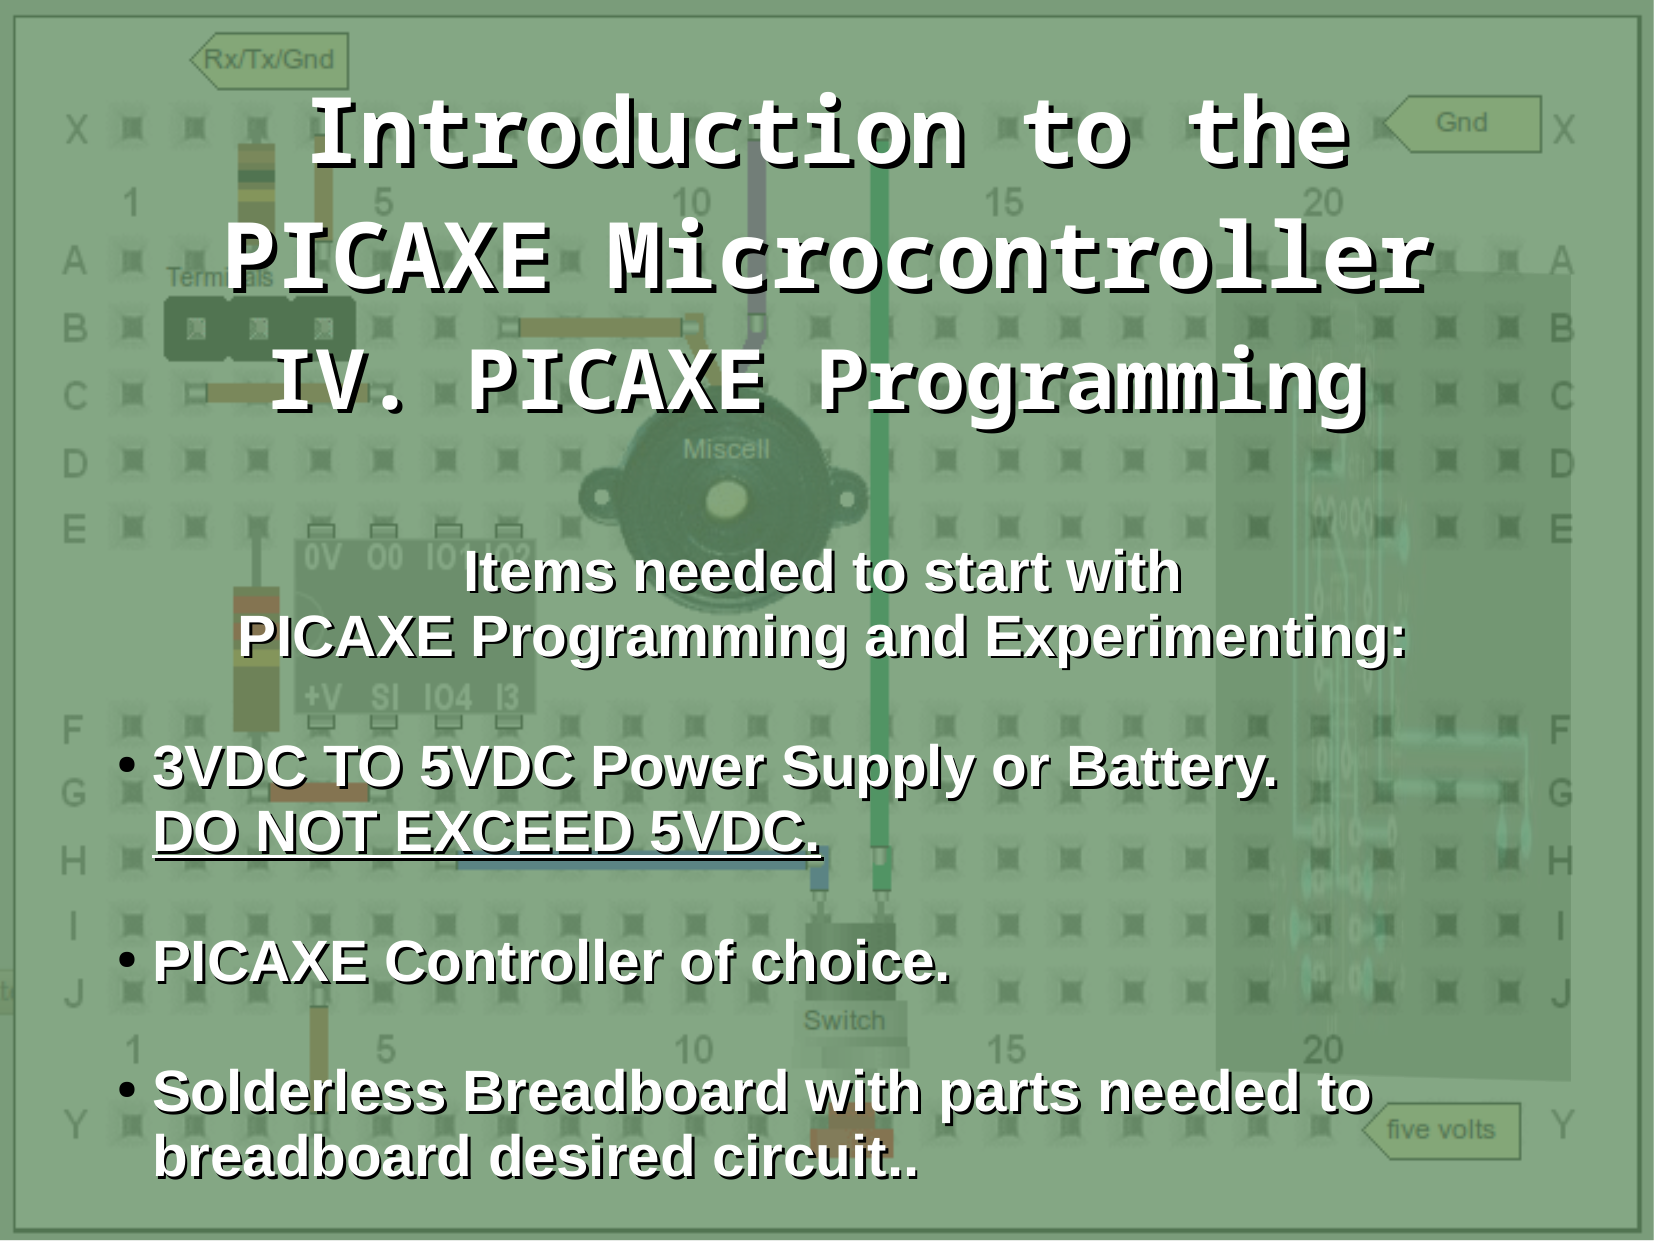

# Introduction to the PICAXE Microcontroller
IV. PICAXE Programming
Items needed to start with
PICAXE Programming and Experimenting:
3VDC TO 5VDC Power Supply or Battery.
DO NOT EXCEED 5VDC.
PICAXE Controller of choice.
Solderless Breadboard with parts needed to breadboard desired circuit..